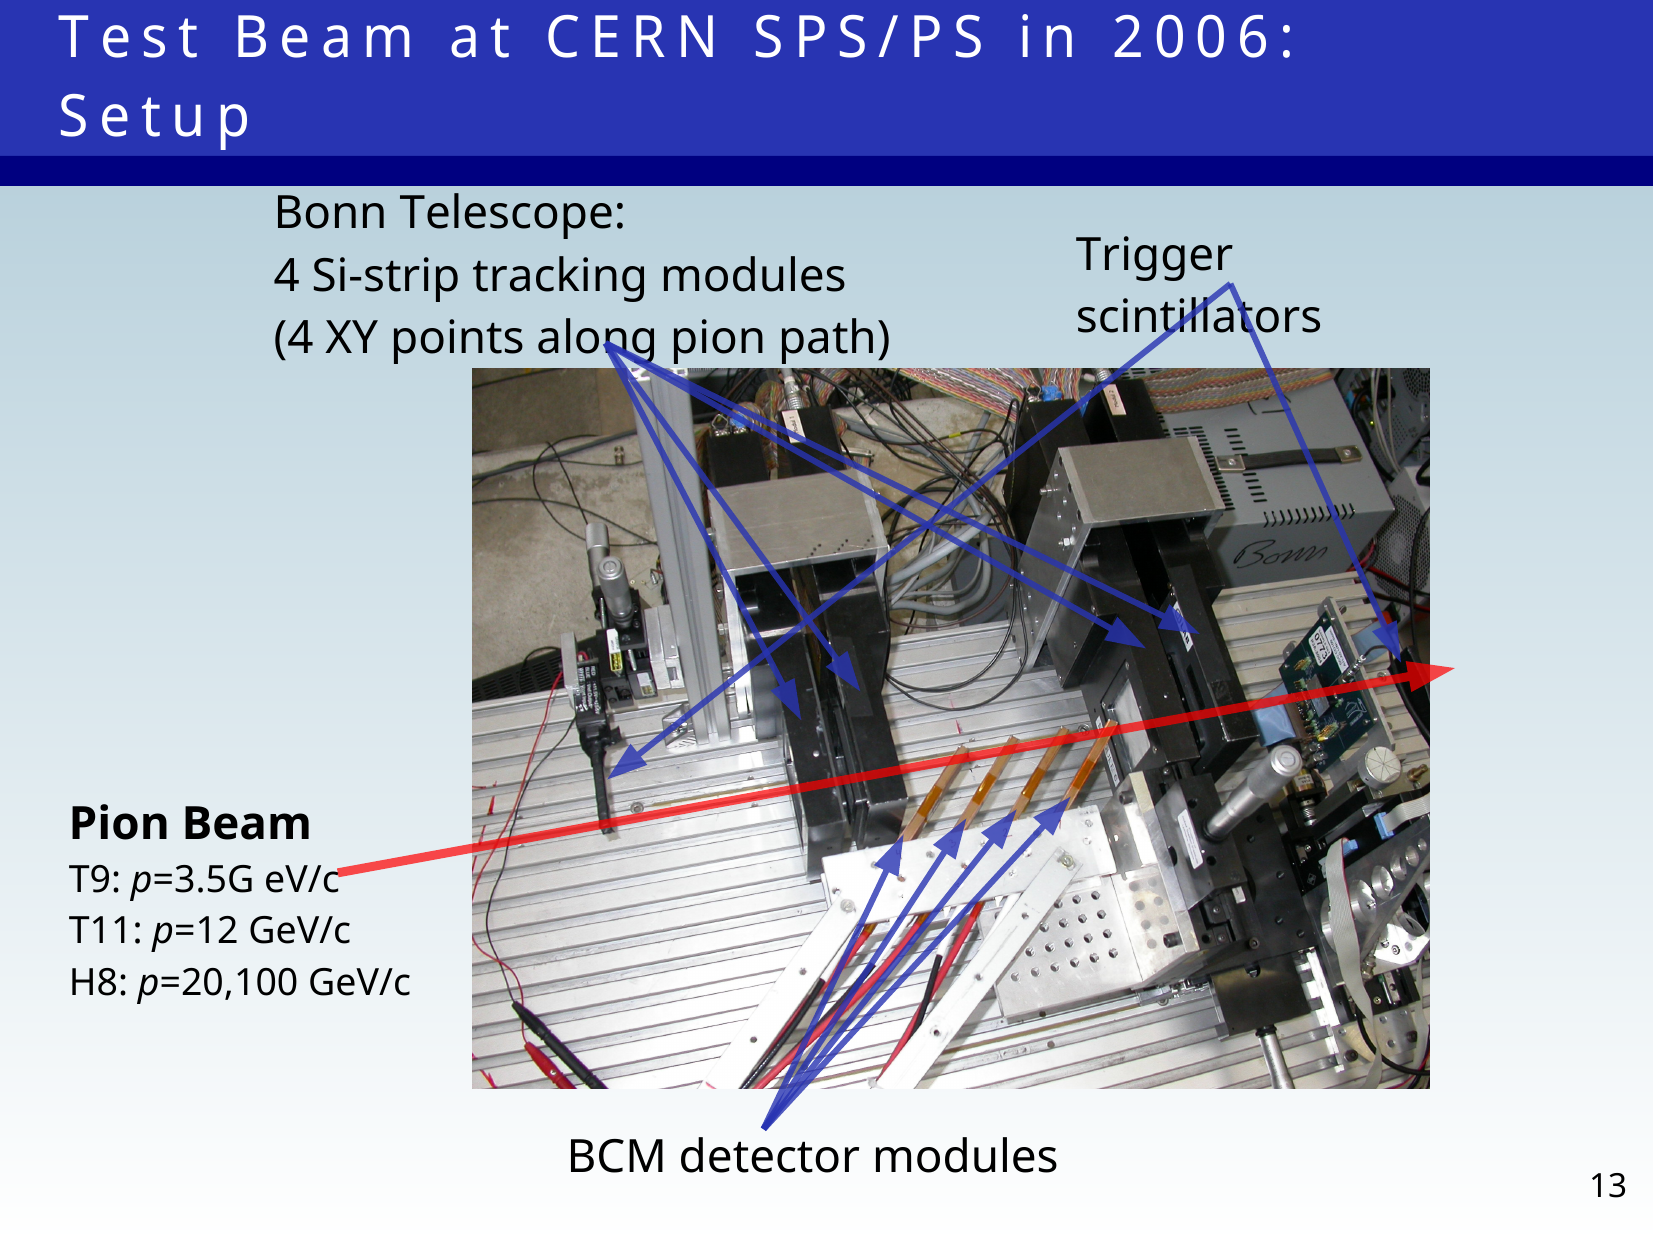

# Test Beam at CERN SPS/PS in 2006: Setup
Bonn Telescope:
4 Si-strip tracking modules
(4 XY points along pion path)
Trigger scintillators
Pion Beam
T9: p=3.5G eV/c
T11: p=12 GeV/c
H8: p=20,100 GeV/c
BCM detector modules
13